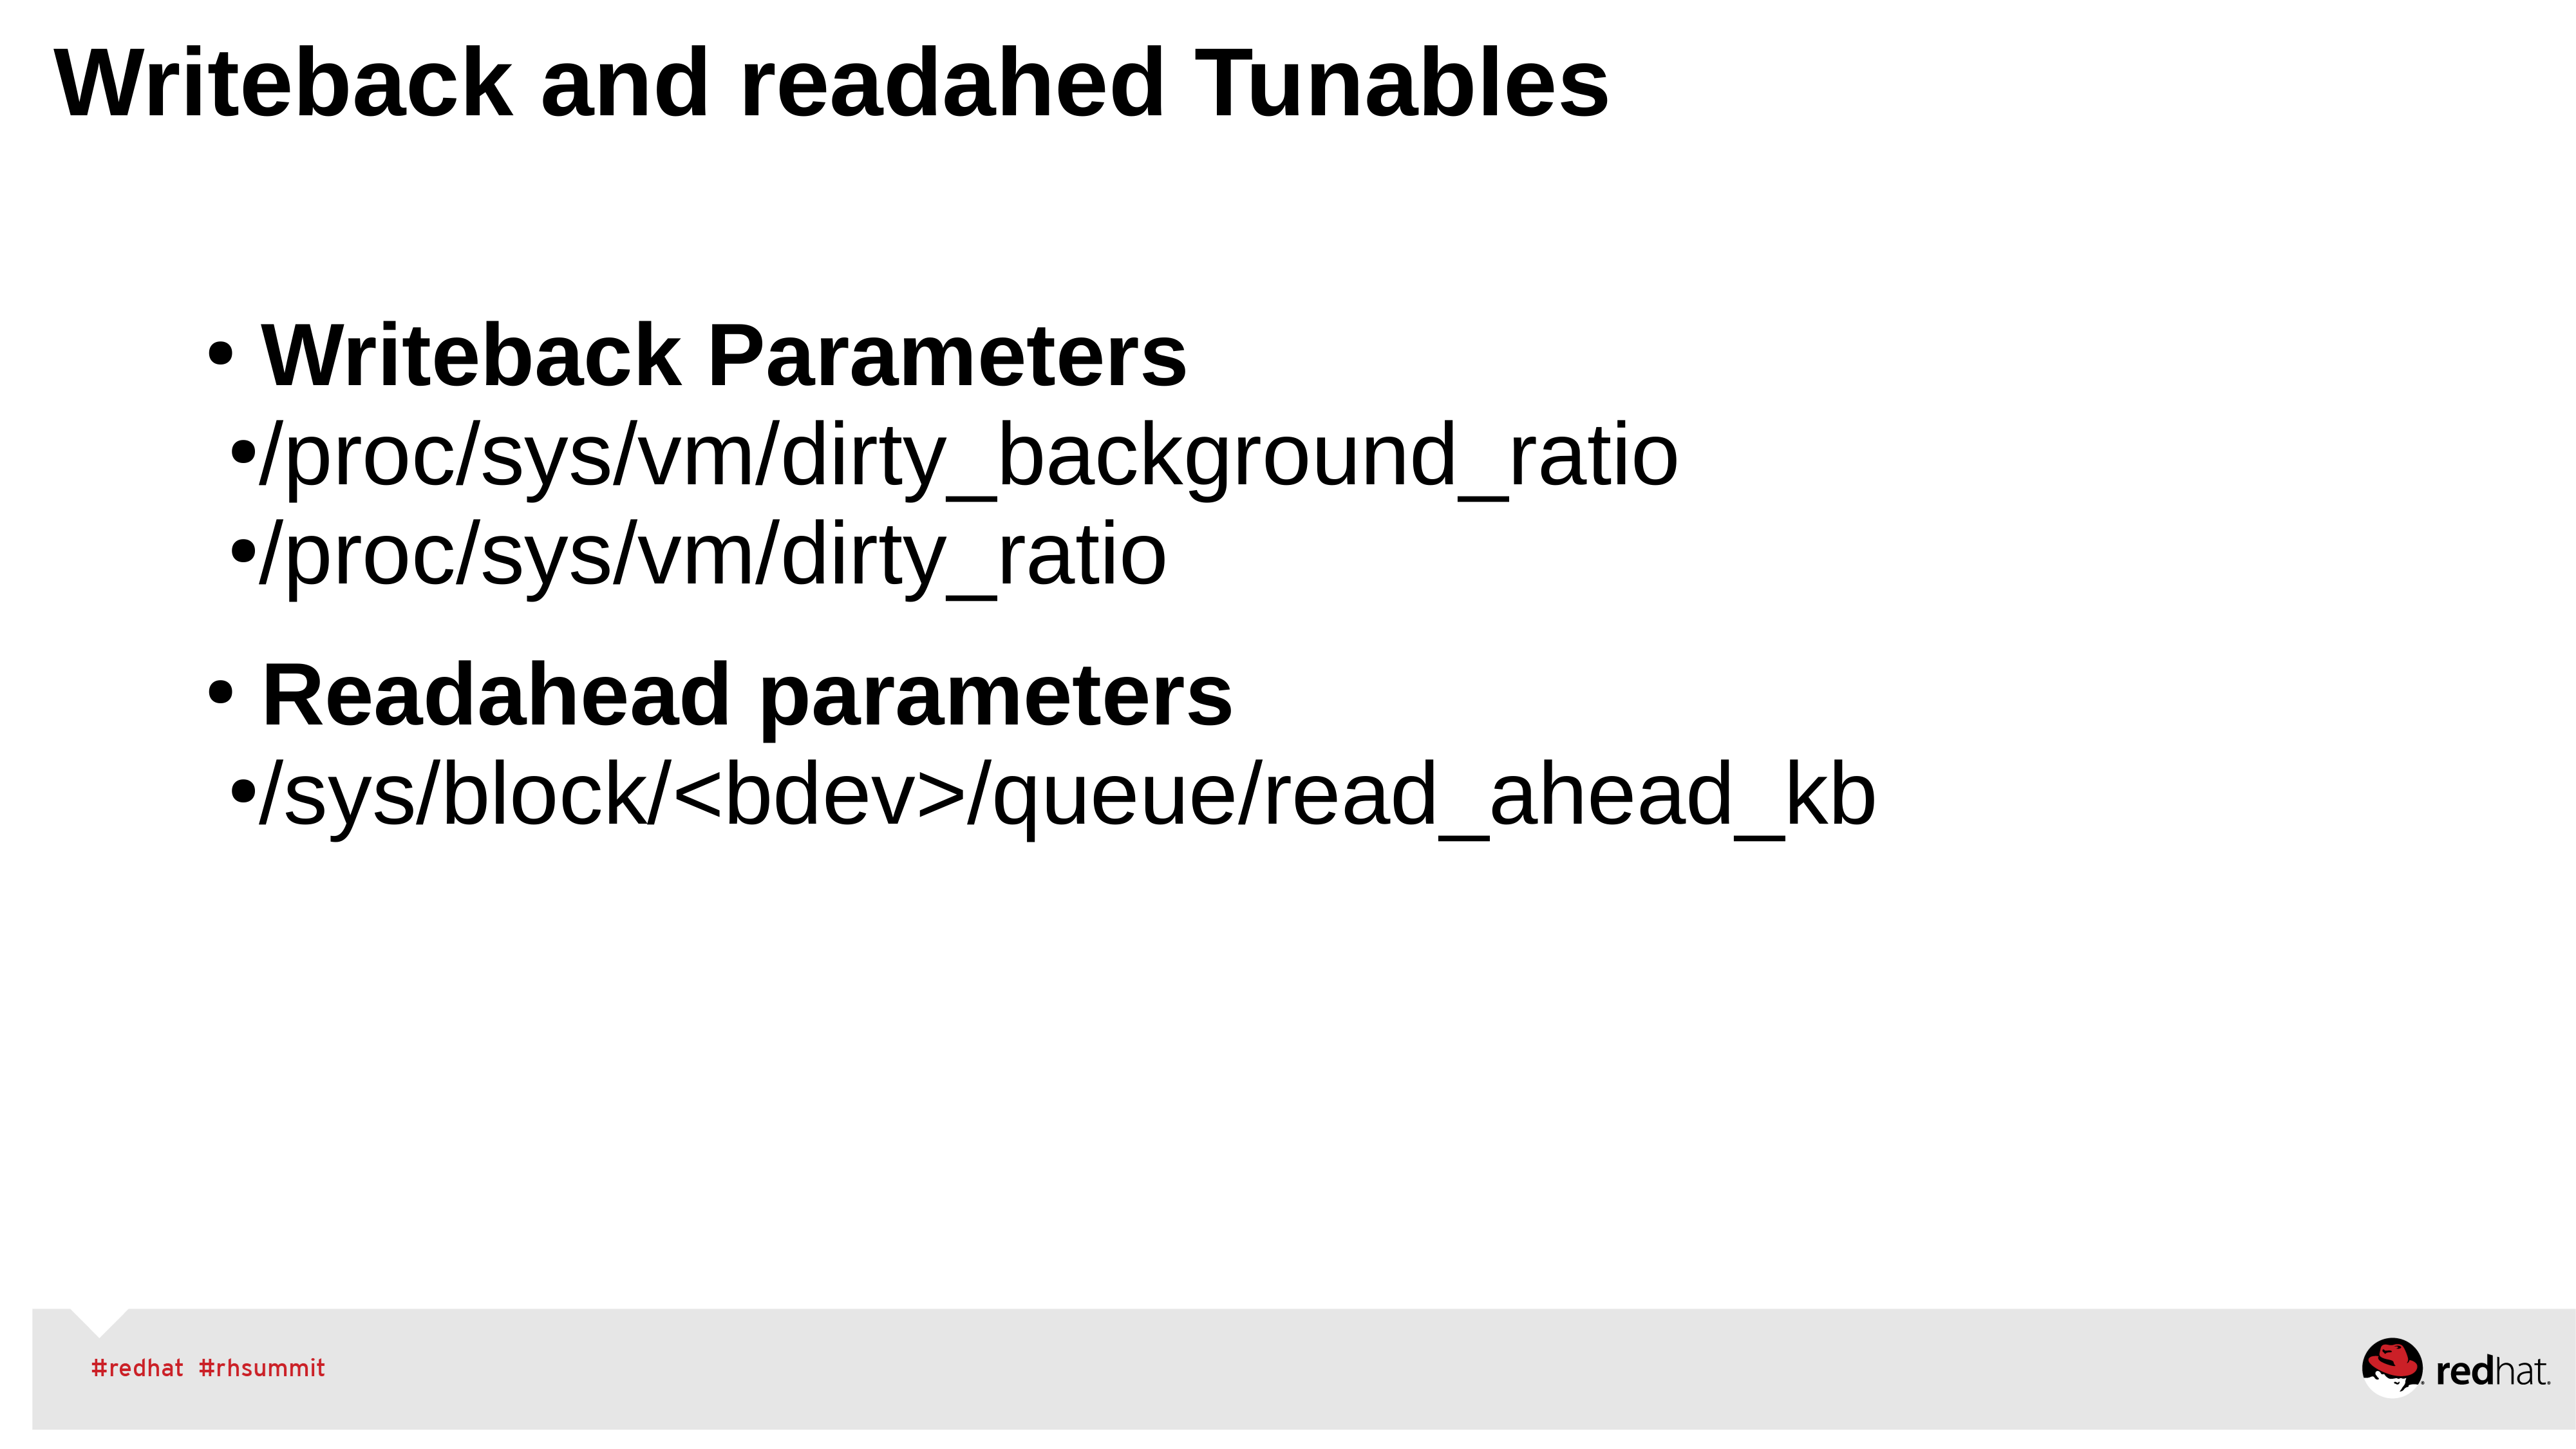

# Writeback and readahed Tunables
 Writeback Parameters
/proc/sys/vm/dirty_background_ratio
/proc/sys/vm/dirty_ratio
 Readahead parameters
/sys/block/<bdev>/queue/read_ahead_kb